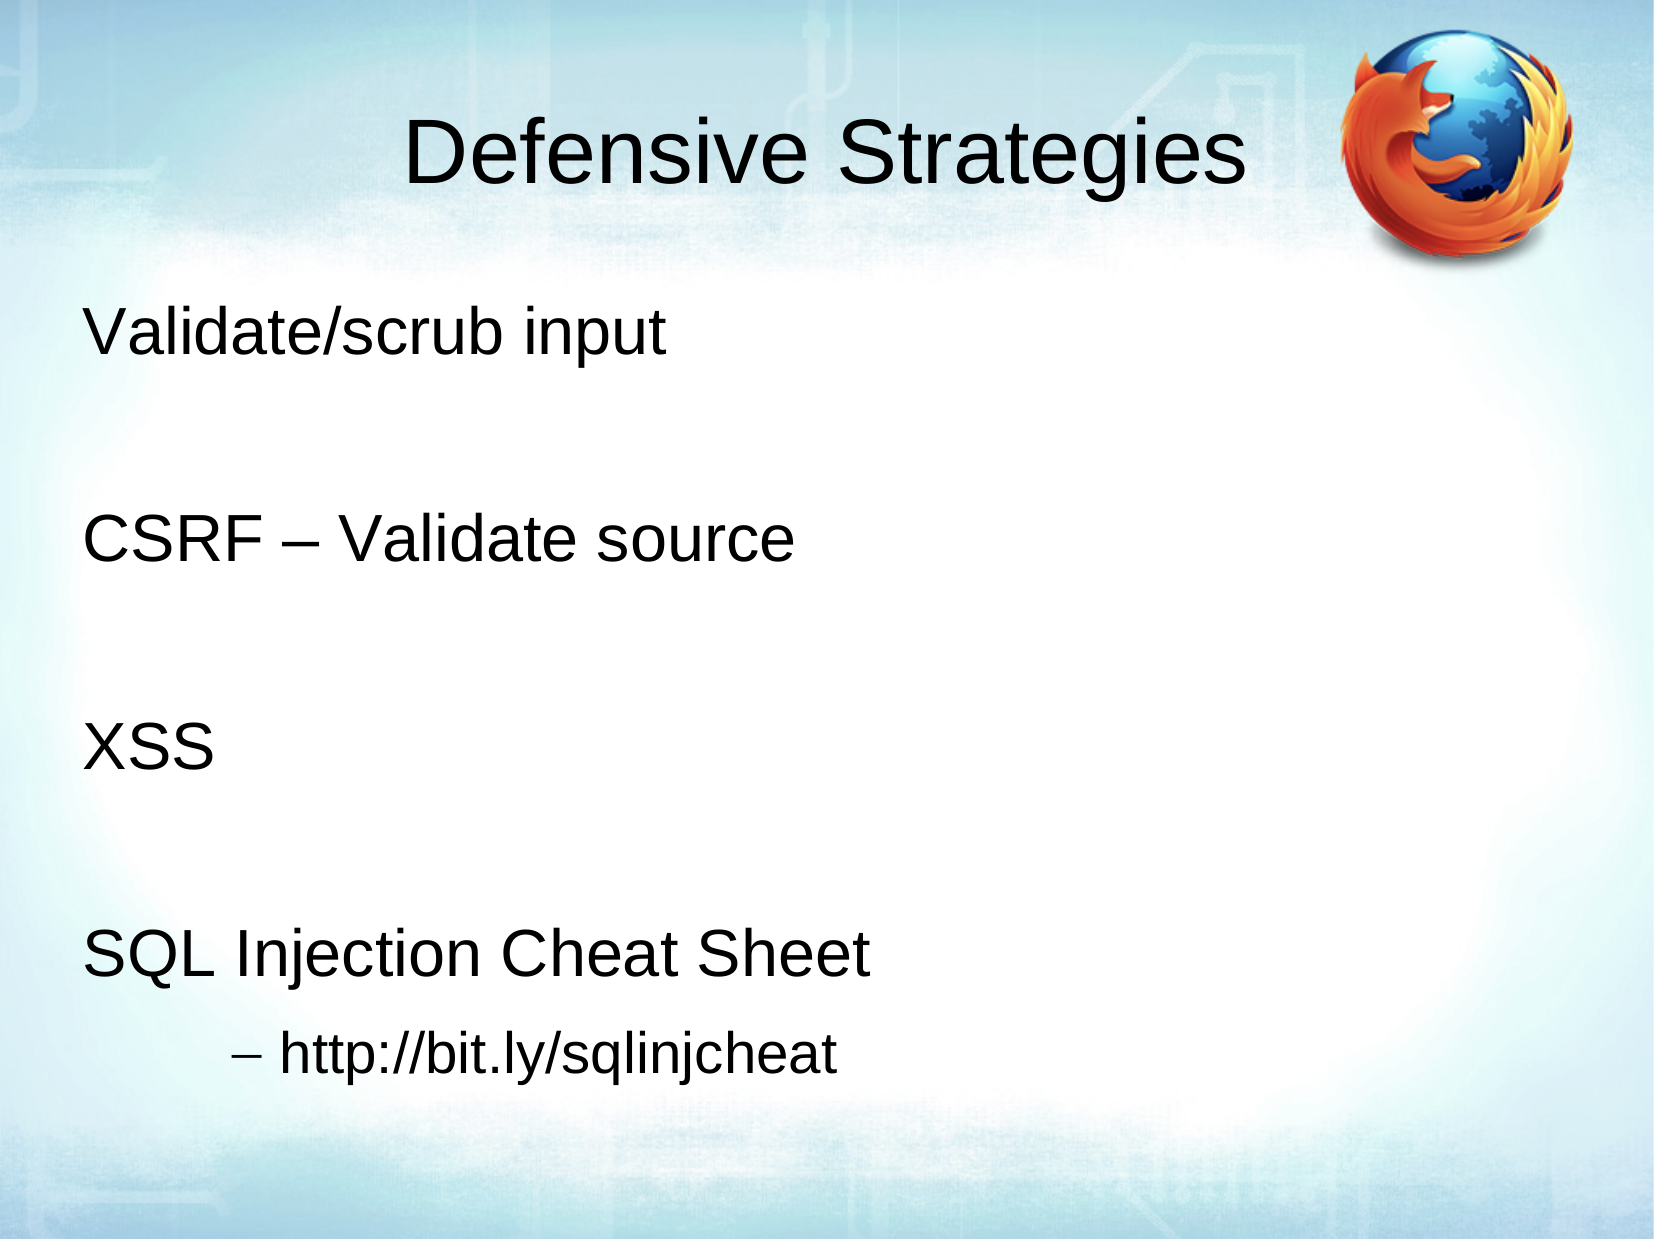

# Defensive Strategies
Validate/scrub input
CSRF – Validate source
XSS
SQL Injection Cheat Sheet
http://bit.ly/sqlinjcheat